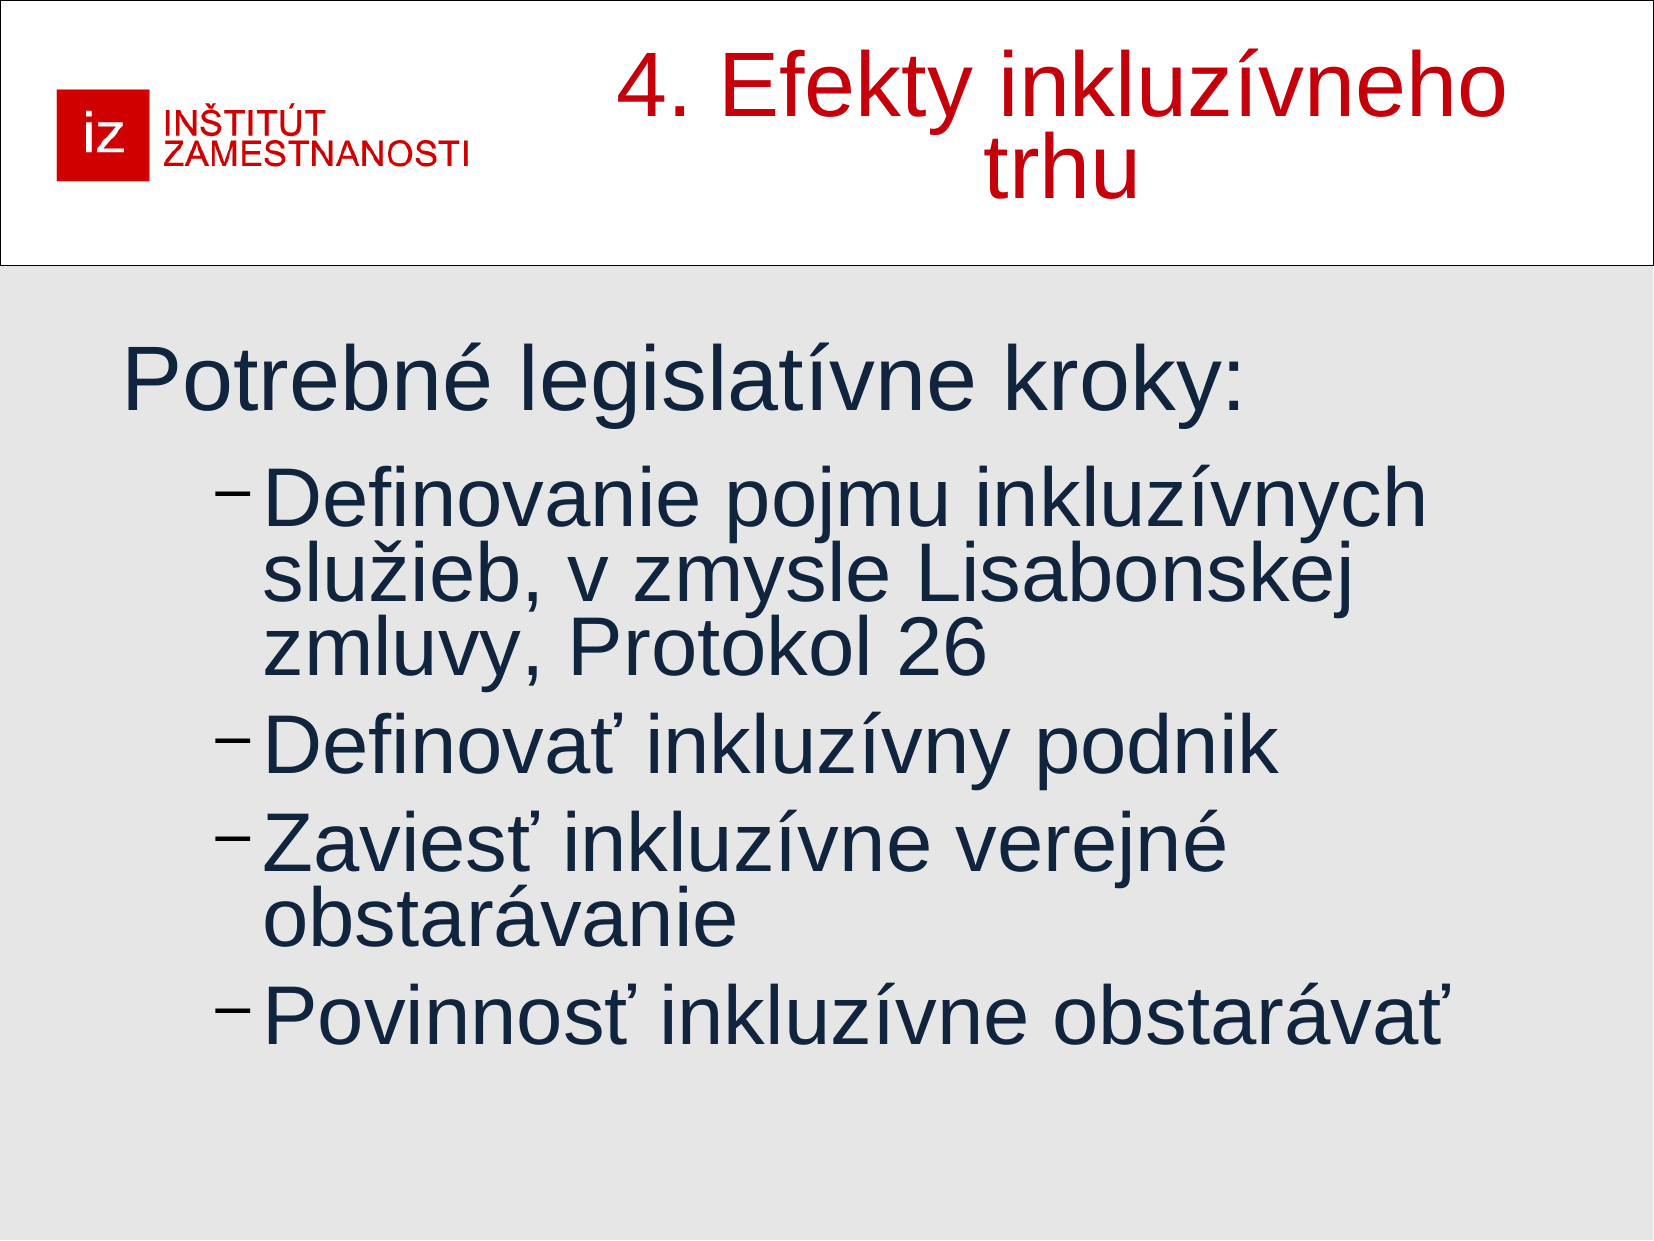

# 4. Efekty inkluzívneho trhu
Potrebné legislatívne kroky:
Definovanie pojmu inkluzívnych služieb, v zmysle Lisabonskej zmluvy, Protokol 26
Definovať inkluzívny podnik
Zaviesť inkluzívne verejné obstarávanie
Povinnosť inkluzívne obstarávať